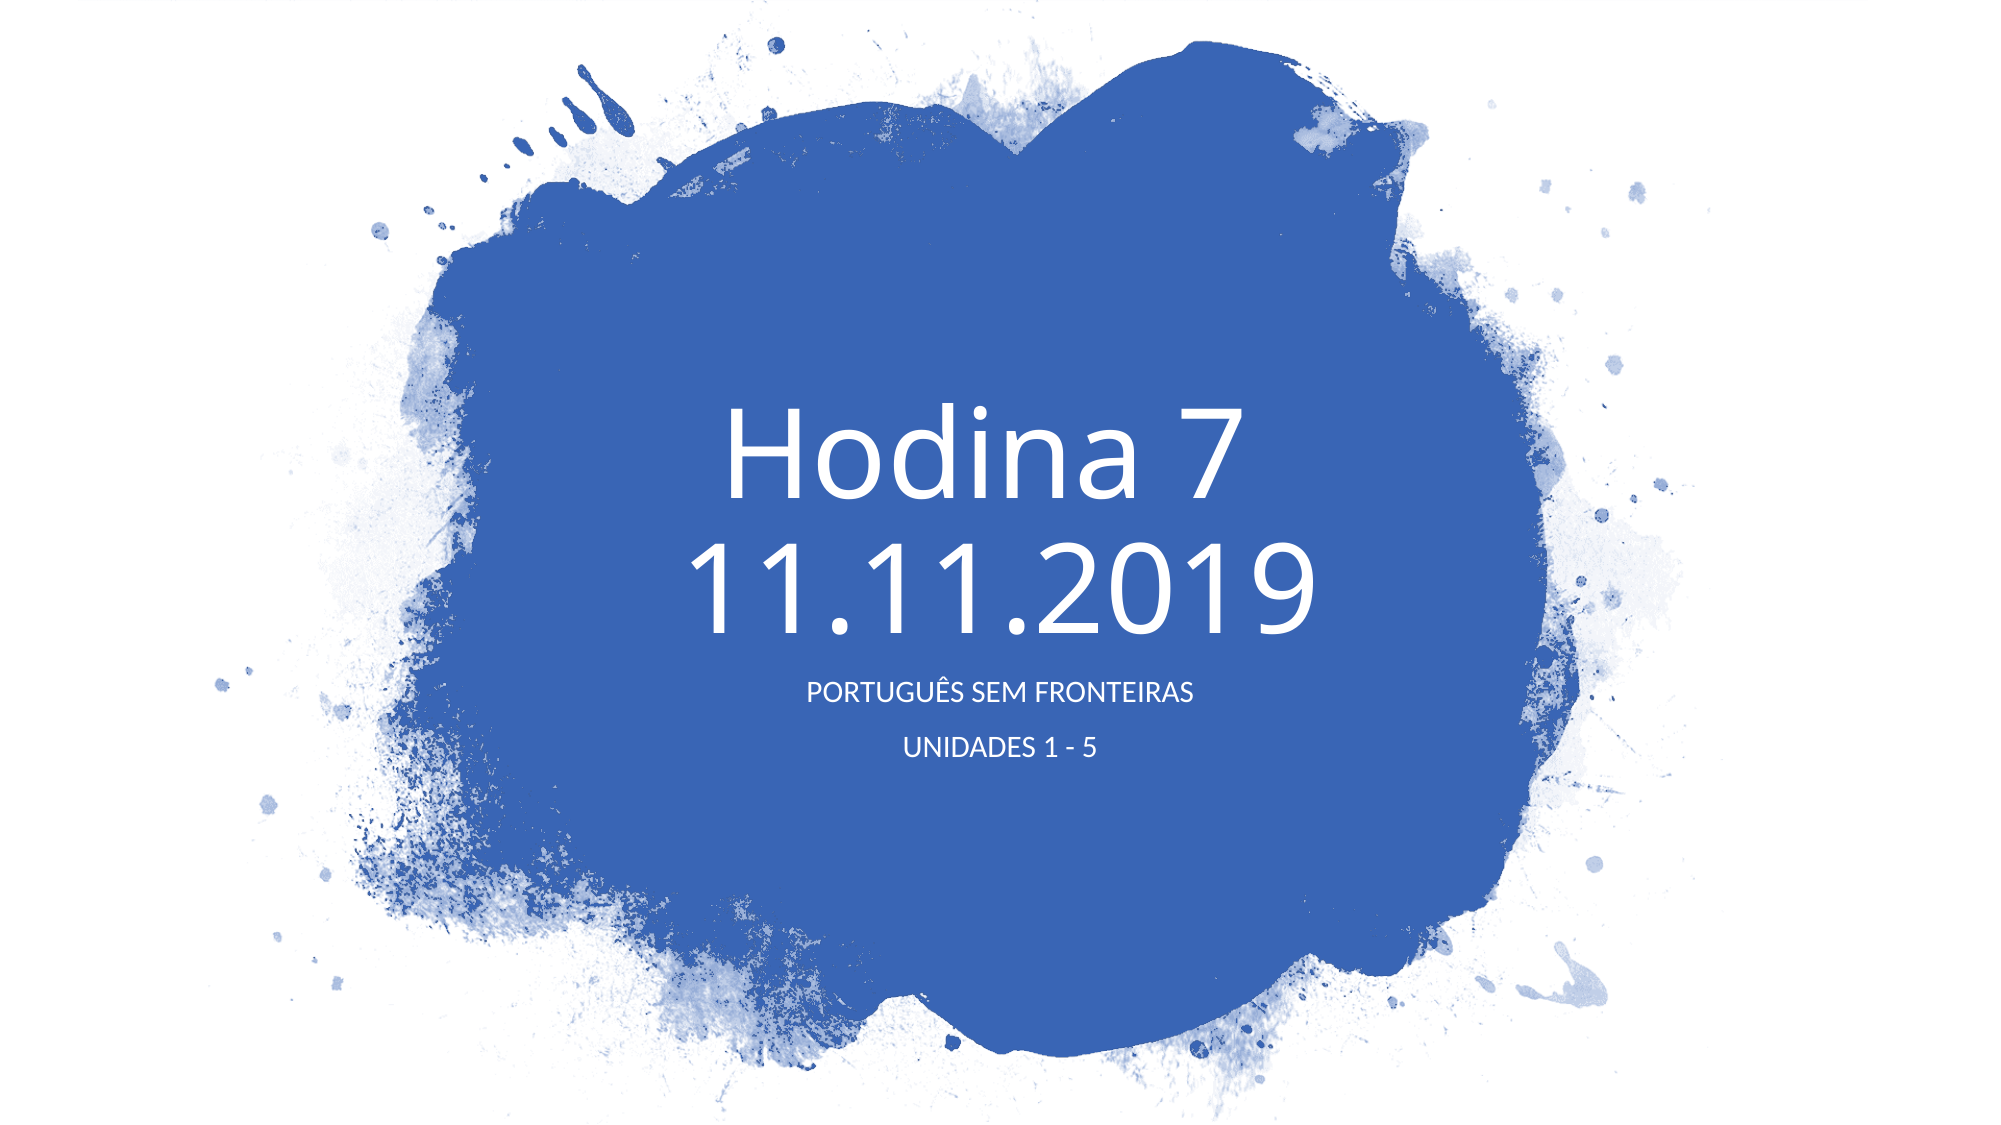

# Hodina 7 11.11.2019
PORTUGUÊS SEM FRONTEIRAS
UNIDADES 1 - 5